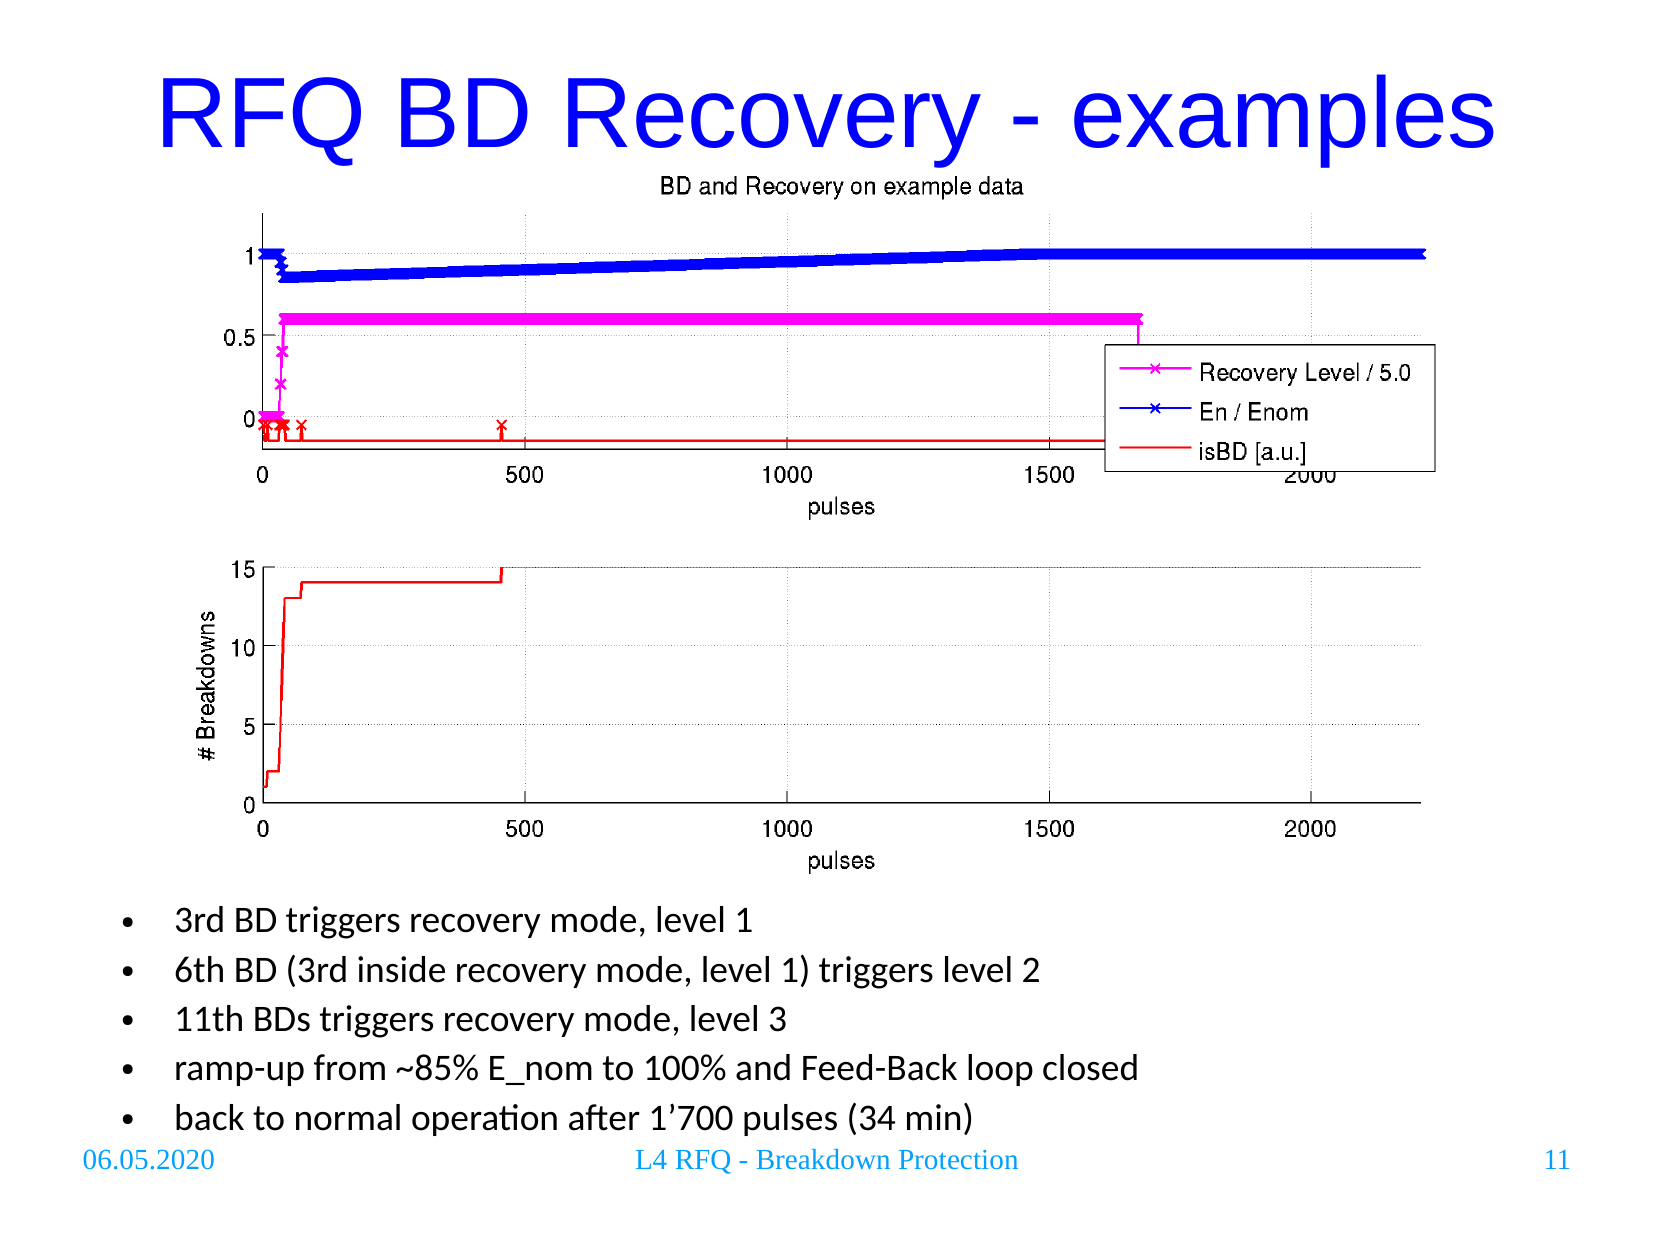

# RFQ BD Recovery - examples
3rd BD triggers recovery mode, level 1
6th BD (3rd inside recovery mode, level 1) triggers level 2
11th BDs triggers recovery mode, level 3
ramp-up from ~85% E_nom to 100% and Feed-Back loop closed
back to normal operation after 1’700 pulses (34 min)
06.05.2020
L4 RFQ - Breakdown Protection
11